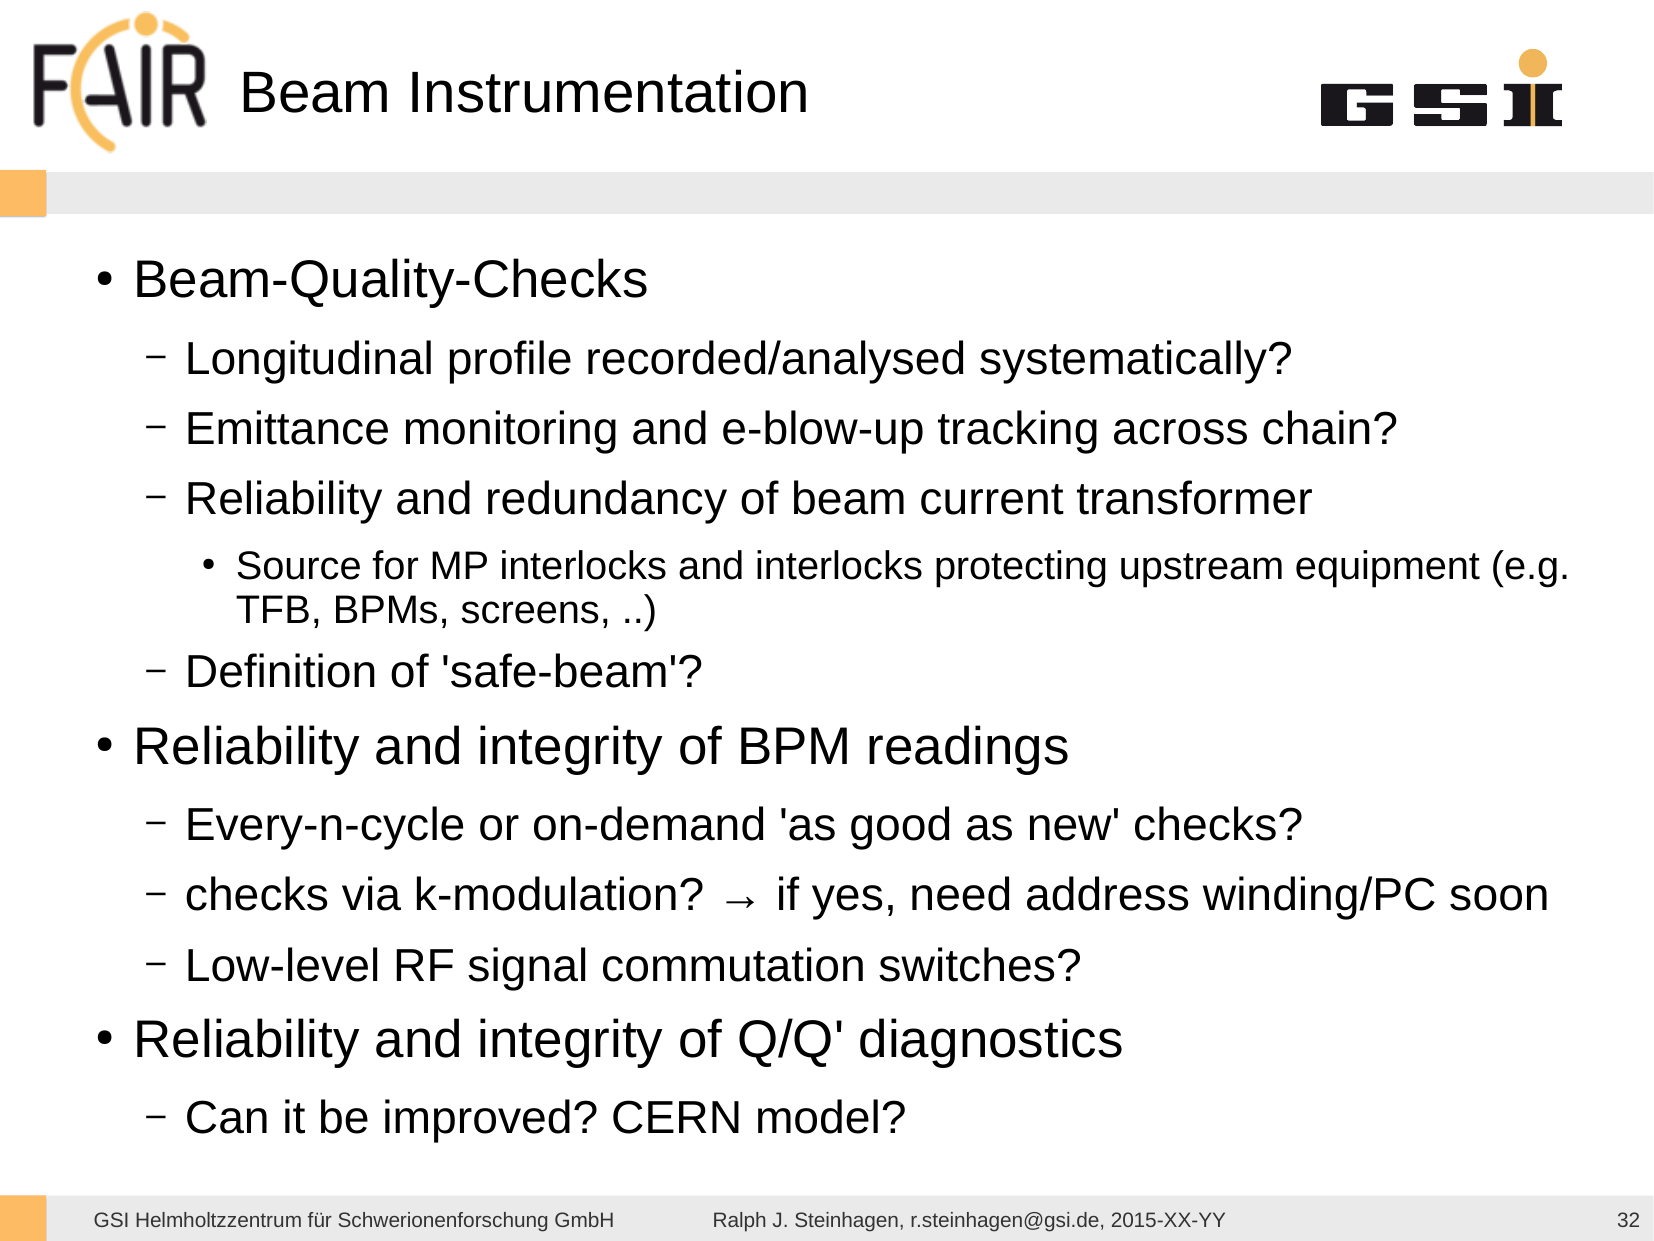

# Beam Instrumentation
Beam-Quality-Checks
Longitudinal profile recorded/analysed systematically?
Emittance monitoring and e-blow-up tracking across chain?
Reliability and redundancy of beam current transformer
Source for MP interlocks and interlocks protecting upstream equipment (e.g. TFB, BPMs, screens, ..)
Definition of 'safe-beam'?
Reliability and integrity of BPM readings
Every-n-cycle or on-demand 'as good as new' checks?
checks via k-modulation? → if yes, need address winding/PC soon
Low-level RF signal commutation switches?
Reliability and integrity of Q/Q' diagnostics
Can it be improved? CERN model?